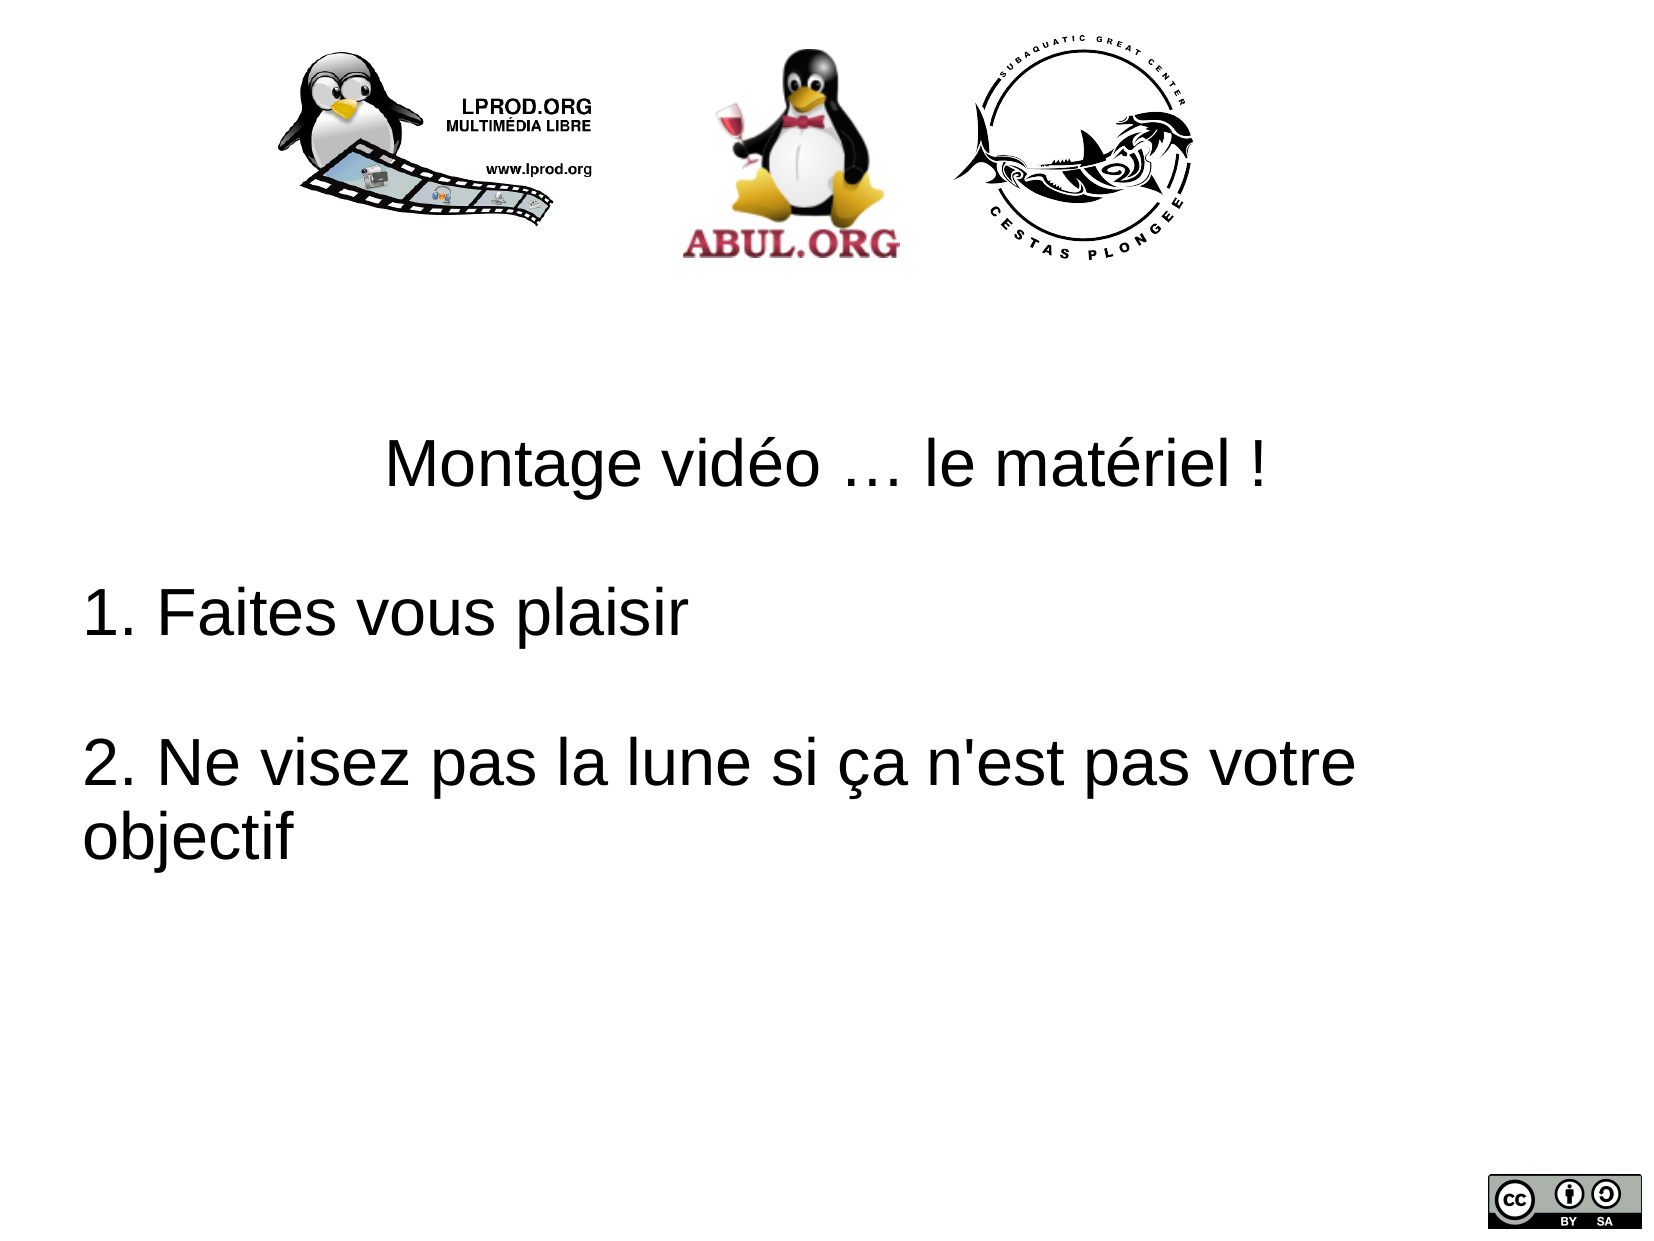

# Montage vidéo … le matériel !
1. Faites vous plaisir
2. Ne visez pas la lune si ça n'est pas votre objectif